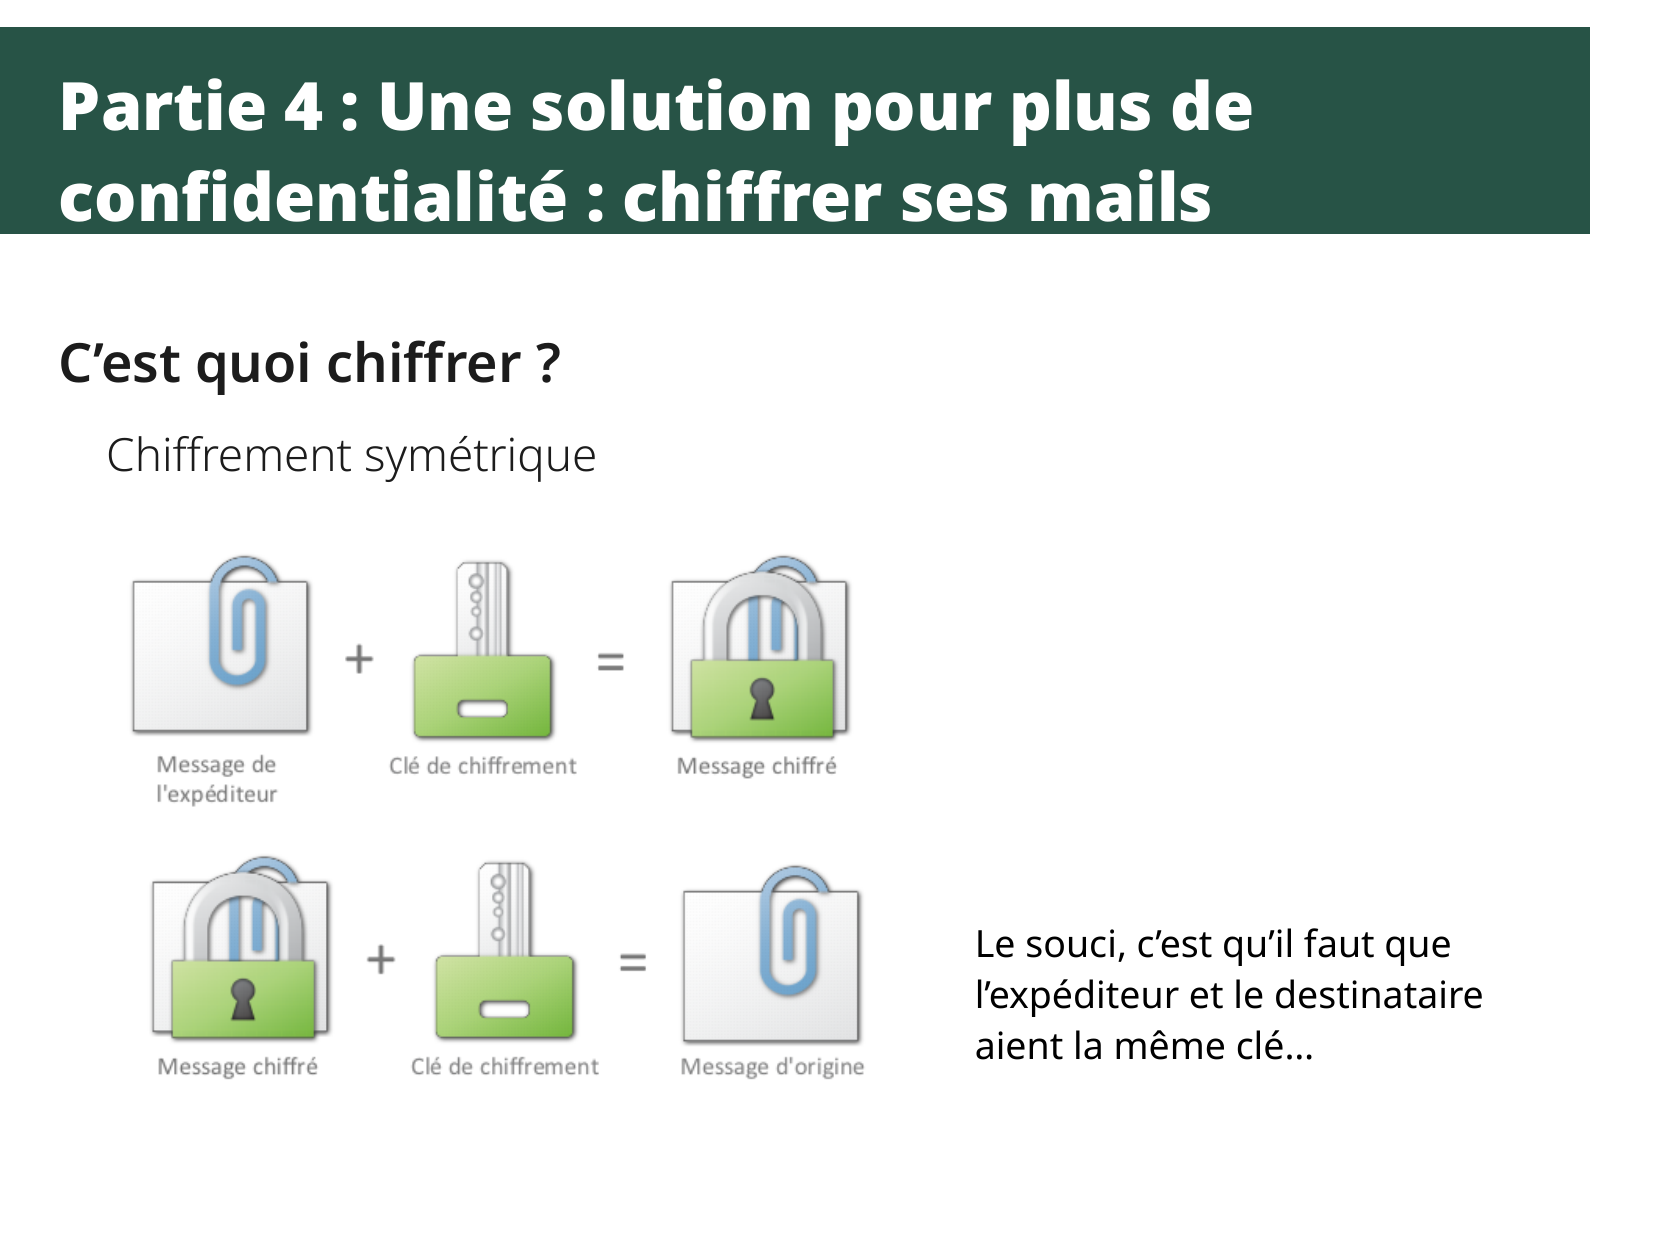

# Partie 4 : Une solution pour plus de confidentialité : chiffrer ses mails
C’est quoi chiffrer ?
Chiffrement symétrique
Le souci, c’est qu’il faut que l’expéditeur et le destinataire aient la même clé…